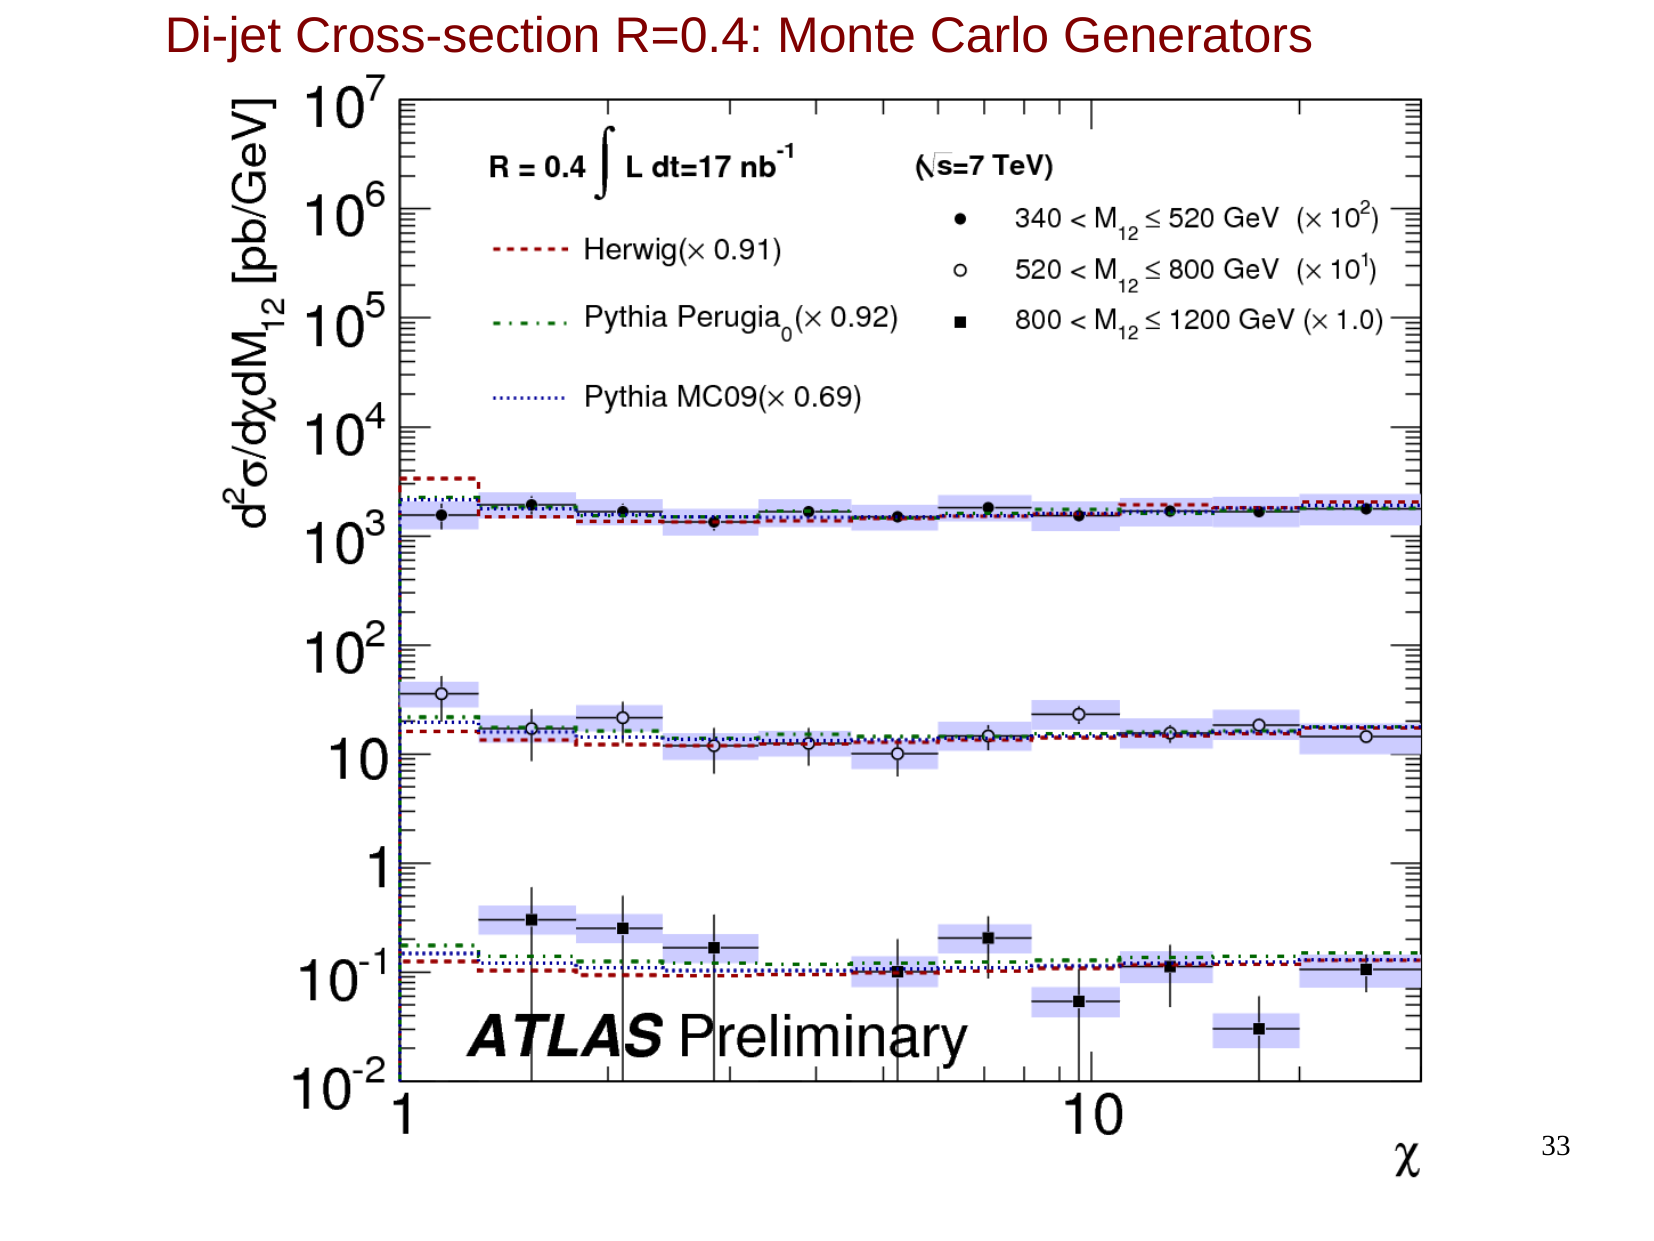

Di-jet Cross-section R=0.4: Monte Carlo Generators
33